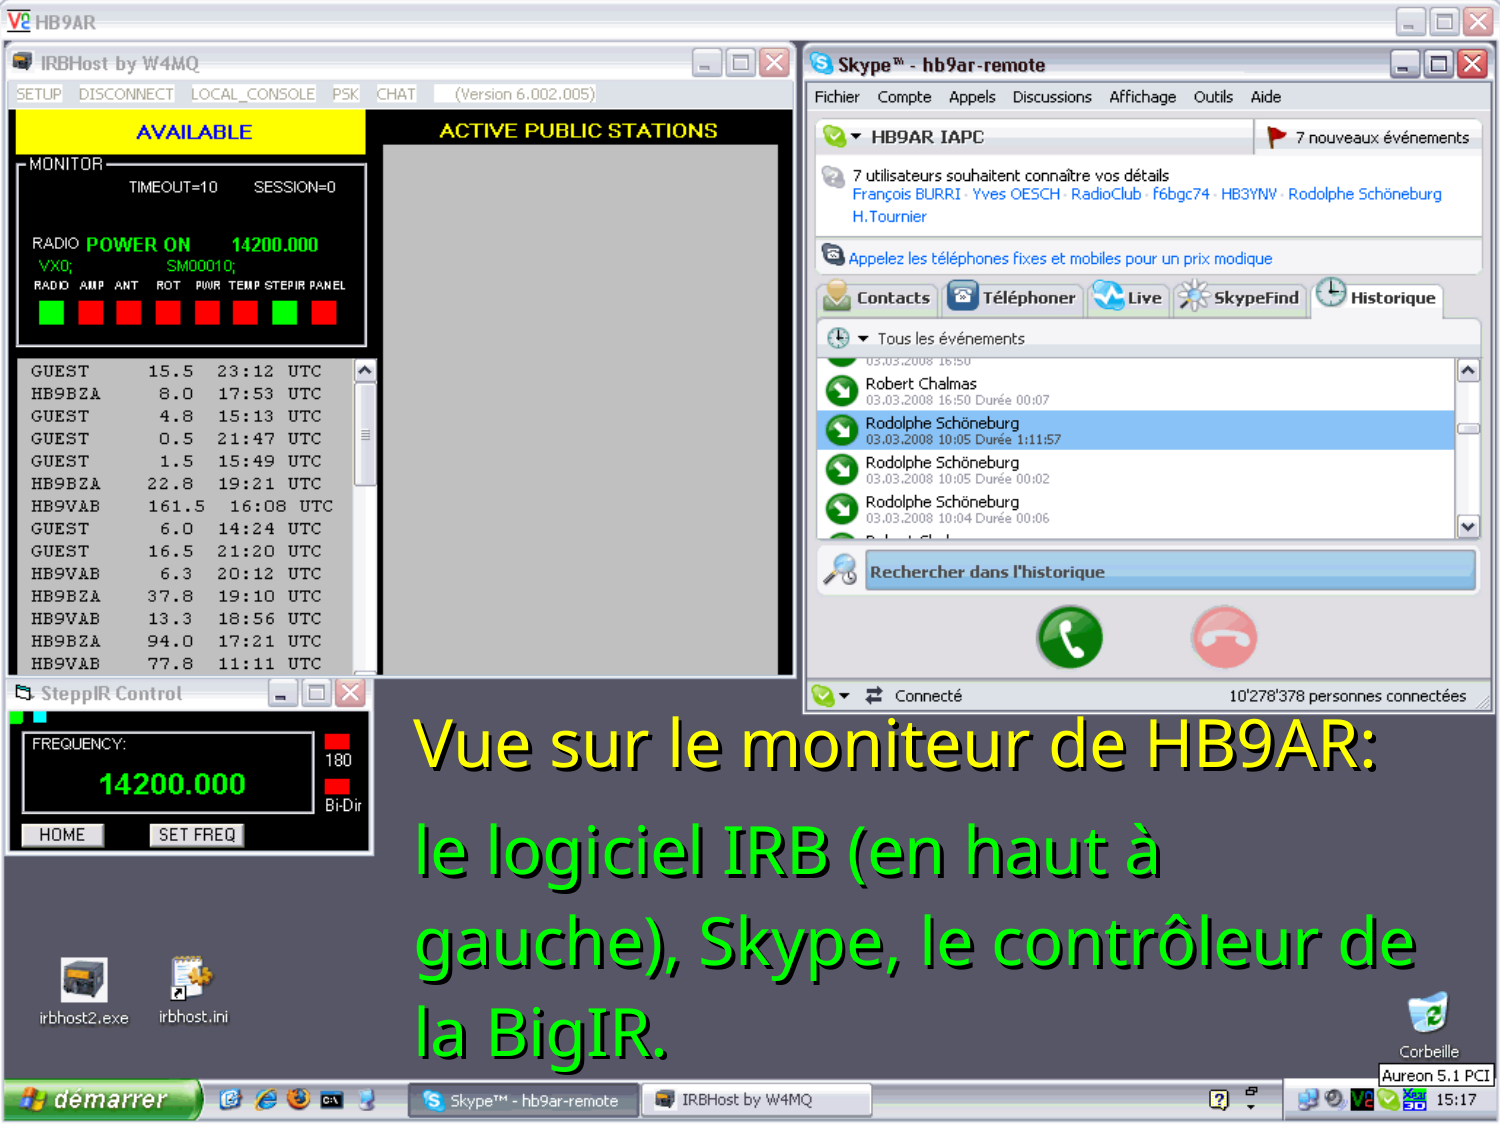

# Vue sur le moniteur de HB9AR:
le logiciel IRB (en haut à gauche), Skype, le contrôleur de la BigIR.